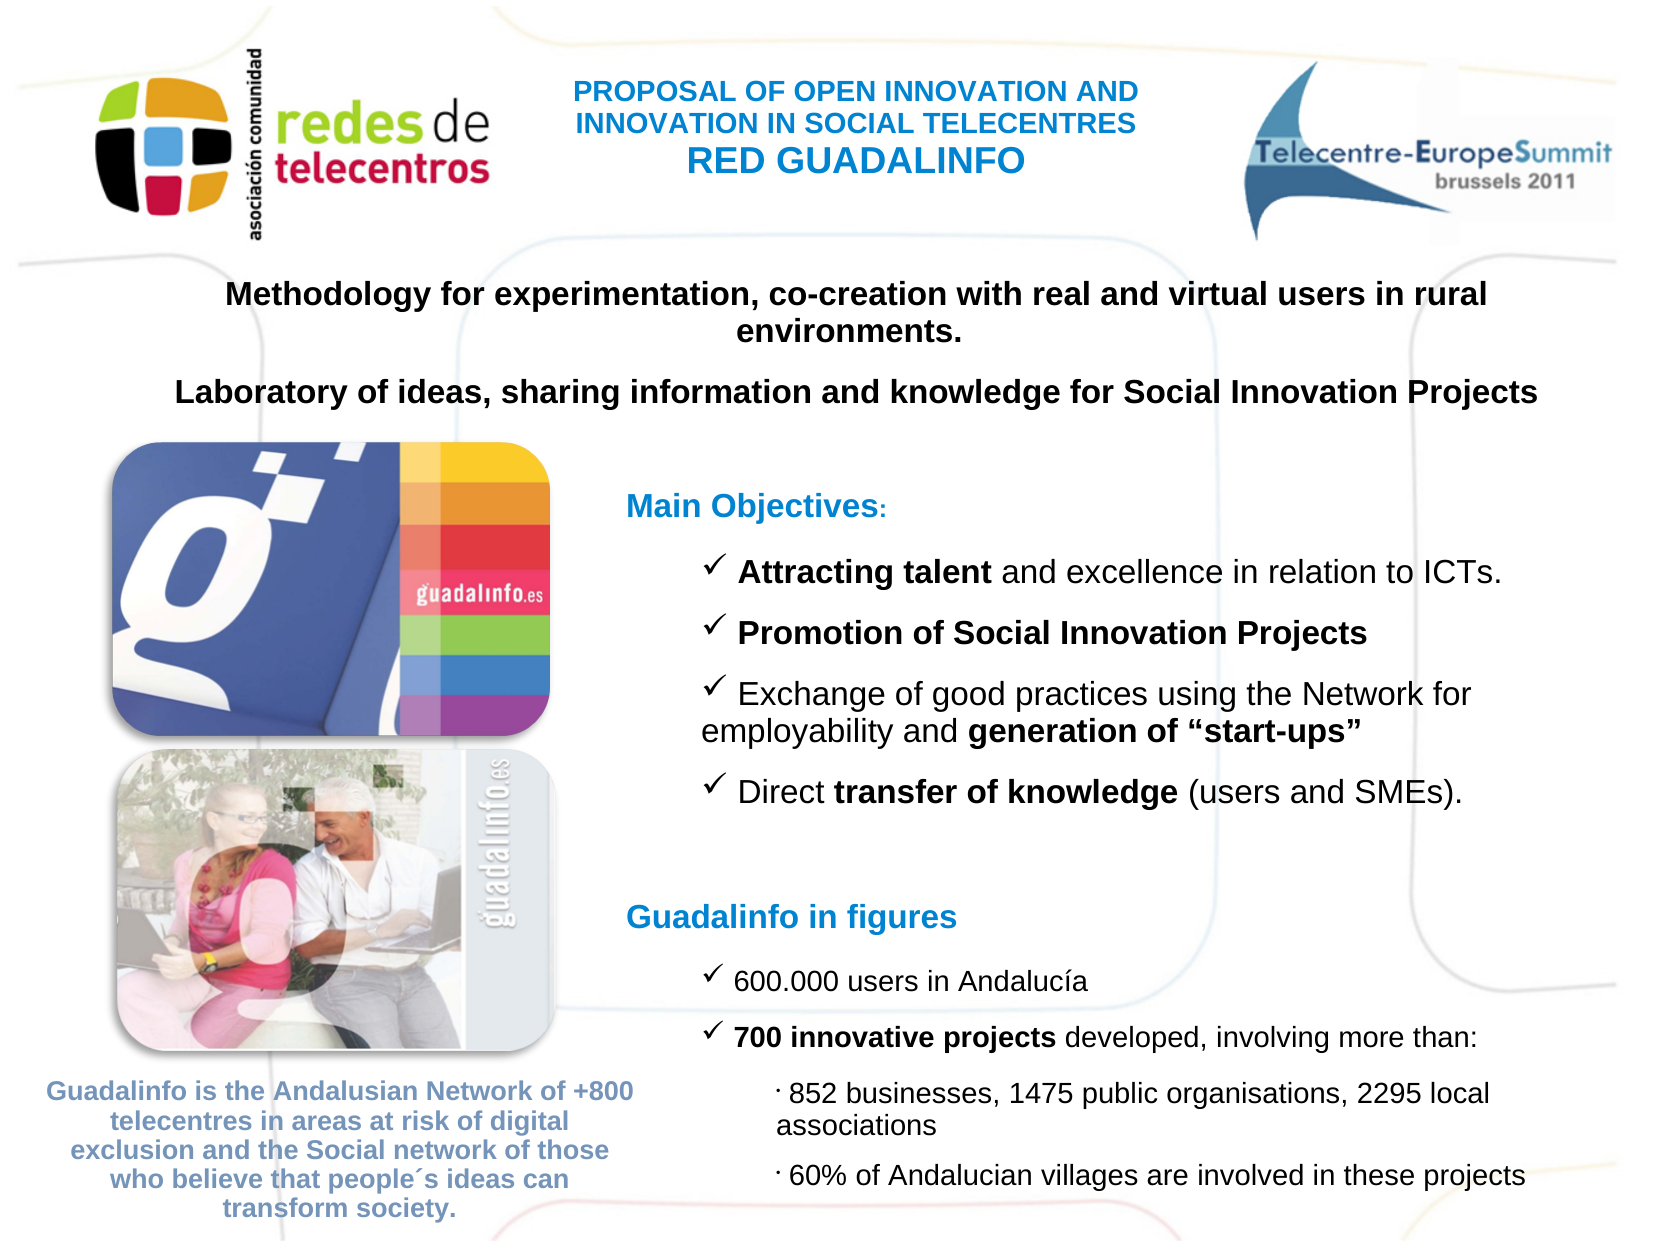

# PROPOSAL OF OPEN INNOVATION AND INNOVATION IN SOCIAL TELECENTRES RED GUADALINFO
Methodology for experimentation, co-creation with real and virtual users in rural environments.
Laboratory of ideas, sharing information and knowledge for Social Innovation Projects
Main Objectives:
 Attracting talent and excellence in relation to ICTs.
 Promotion of Social Innovation Projects
 Exchange of good practices using the Network for employability and generation of “start-ups”
 Direct transfer of knowledge (users and SMEs).
Guadalinfo in figures
 600.000 users in Andalucía
 700 innovative projects developed, involving more than:
 852 businesses, 1475 public organisations, 2295 local associations
 60% of Andalucian villages are involved in these projects
Guadalinfo is the Andalusian Network of +800 telecentres in areas at risk of digital exclusion and the Social network of those who believe that people´s ideas can transform society.